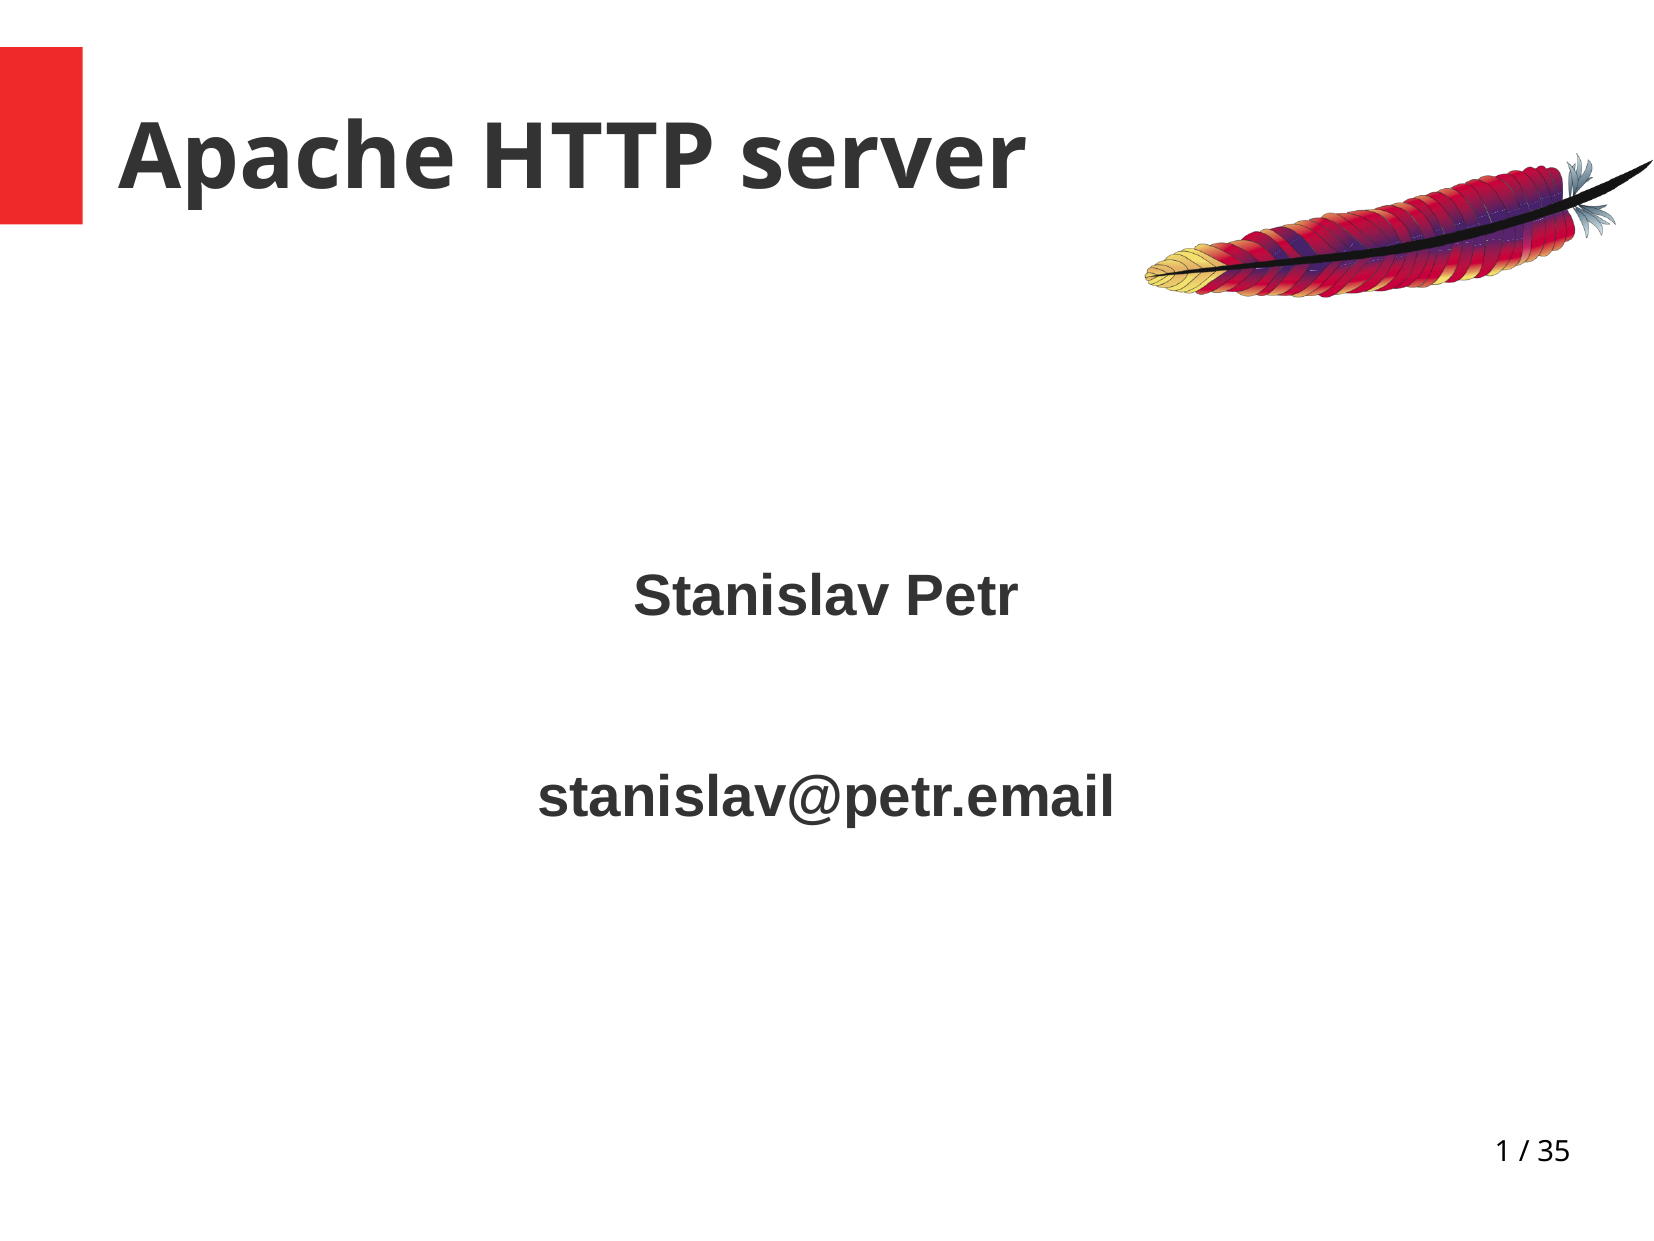

# Apache HTTP server
Stanislav Petr
stanislav@petr.email
1